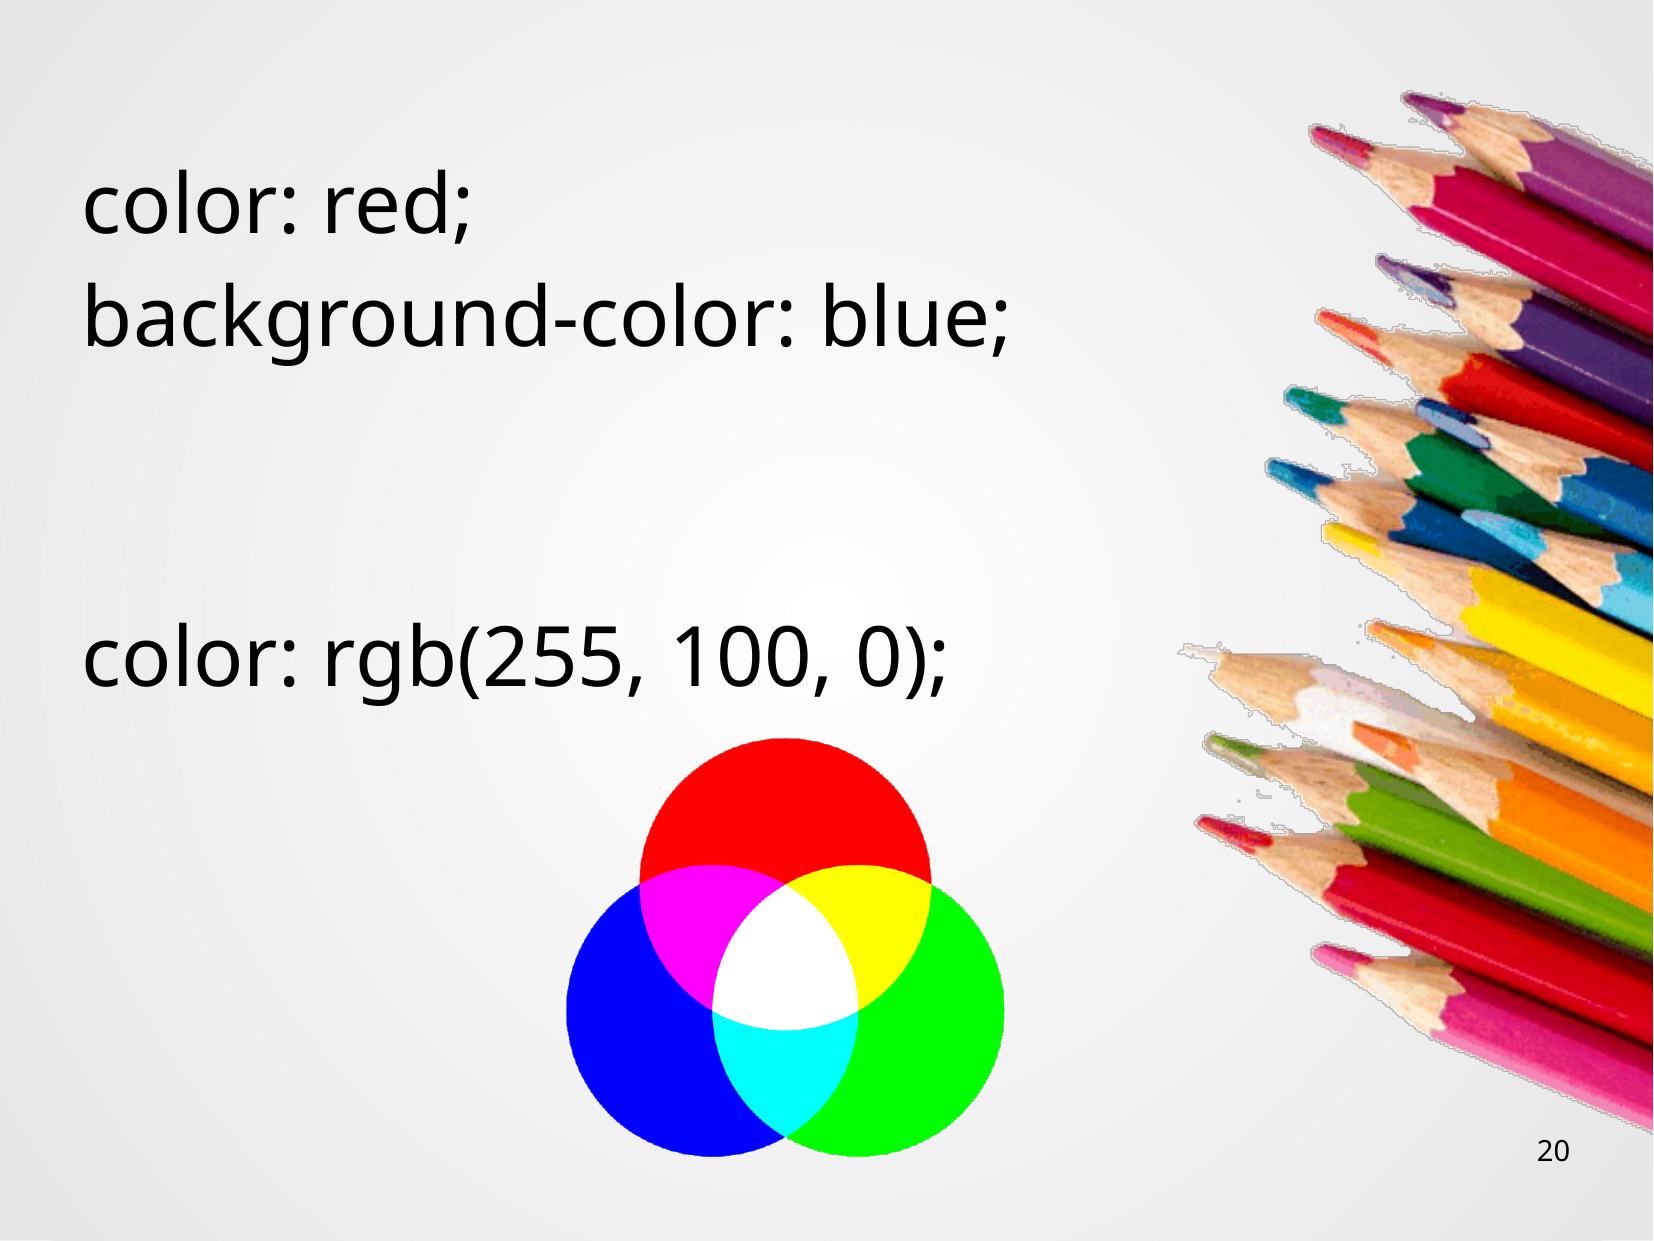

color: red;
background-color: blue;
color: rgb(255, 100, 0);
20